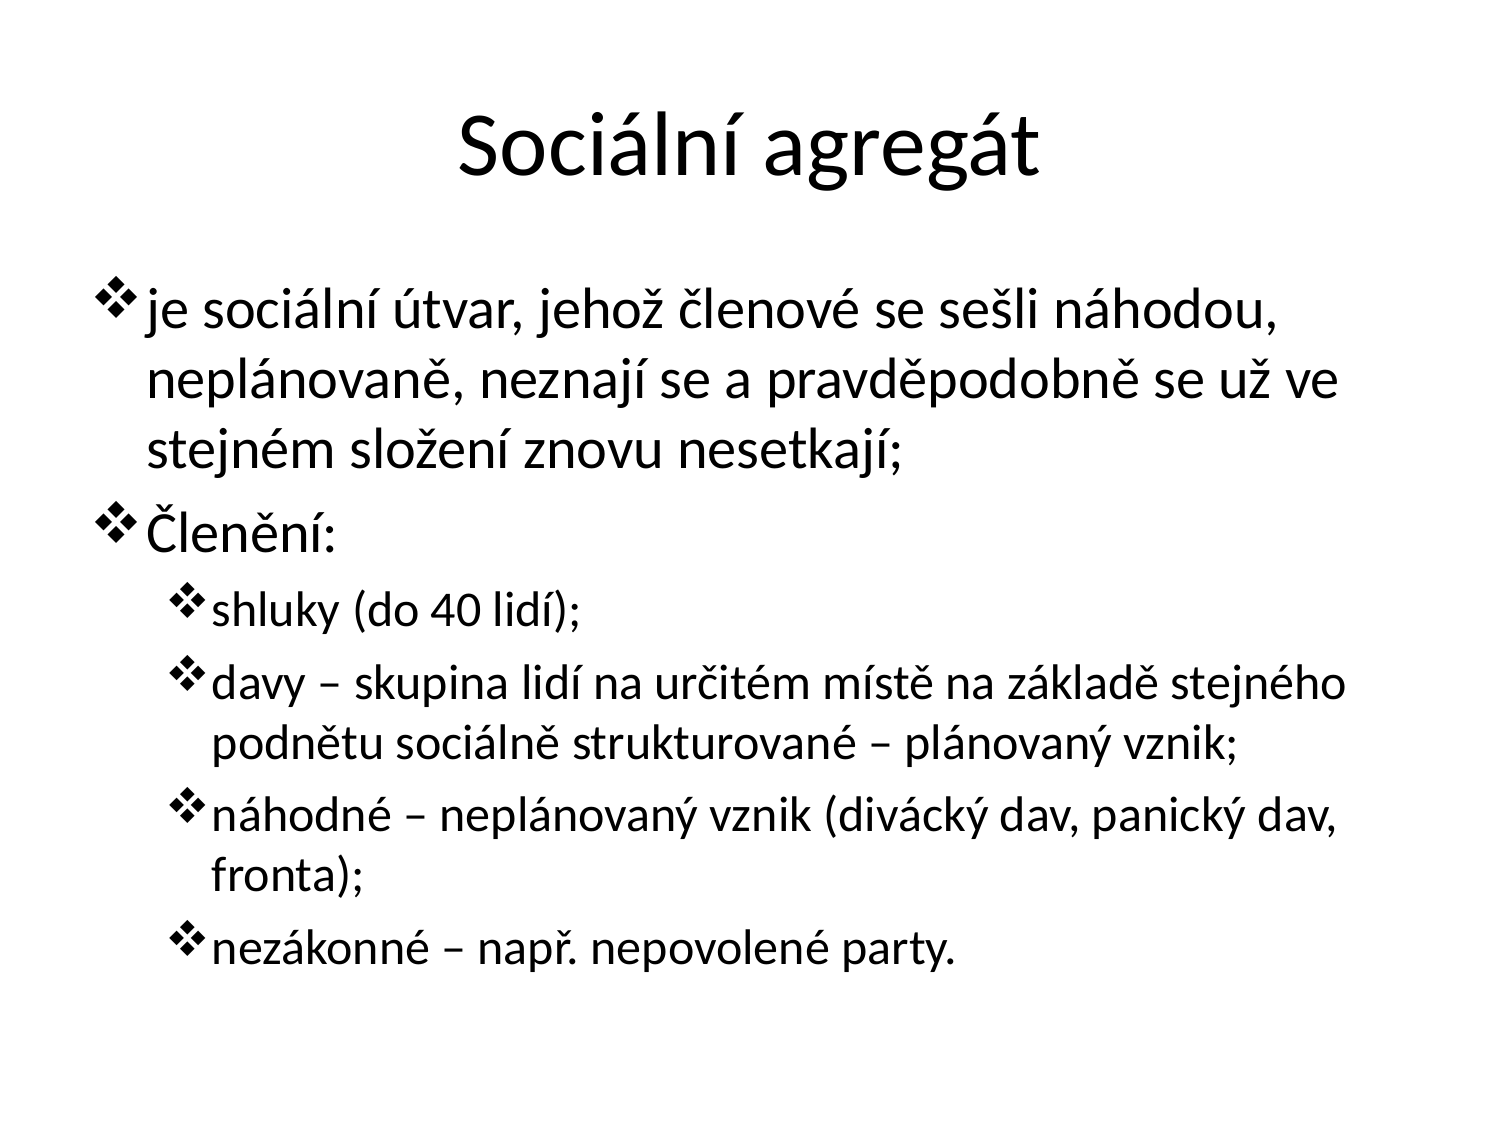

# Sociální agregát
je sociální útvar, jehož členové se sešli náhodou, neplánovaně, neznají se a pravděpodobně se už ve stejném složení znovu nesetkají;
Členění:
shluky (do 40 lidí);
davy – skupina lidí na určitém místě na základě stejného podnětu sociálně strukturované – plánovaný vznik;
náhodné – neplánovaný vznik (divácký dav, panický dav, fronta);
nezákonné – např. nepovolené party.